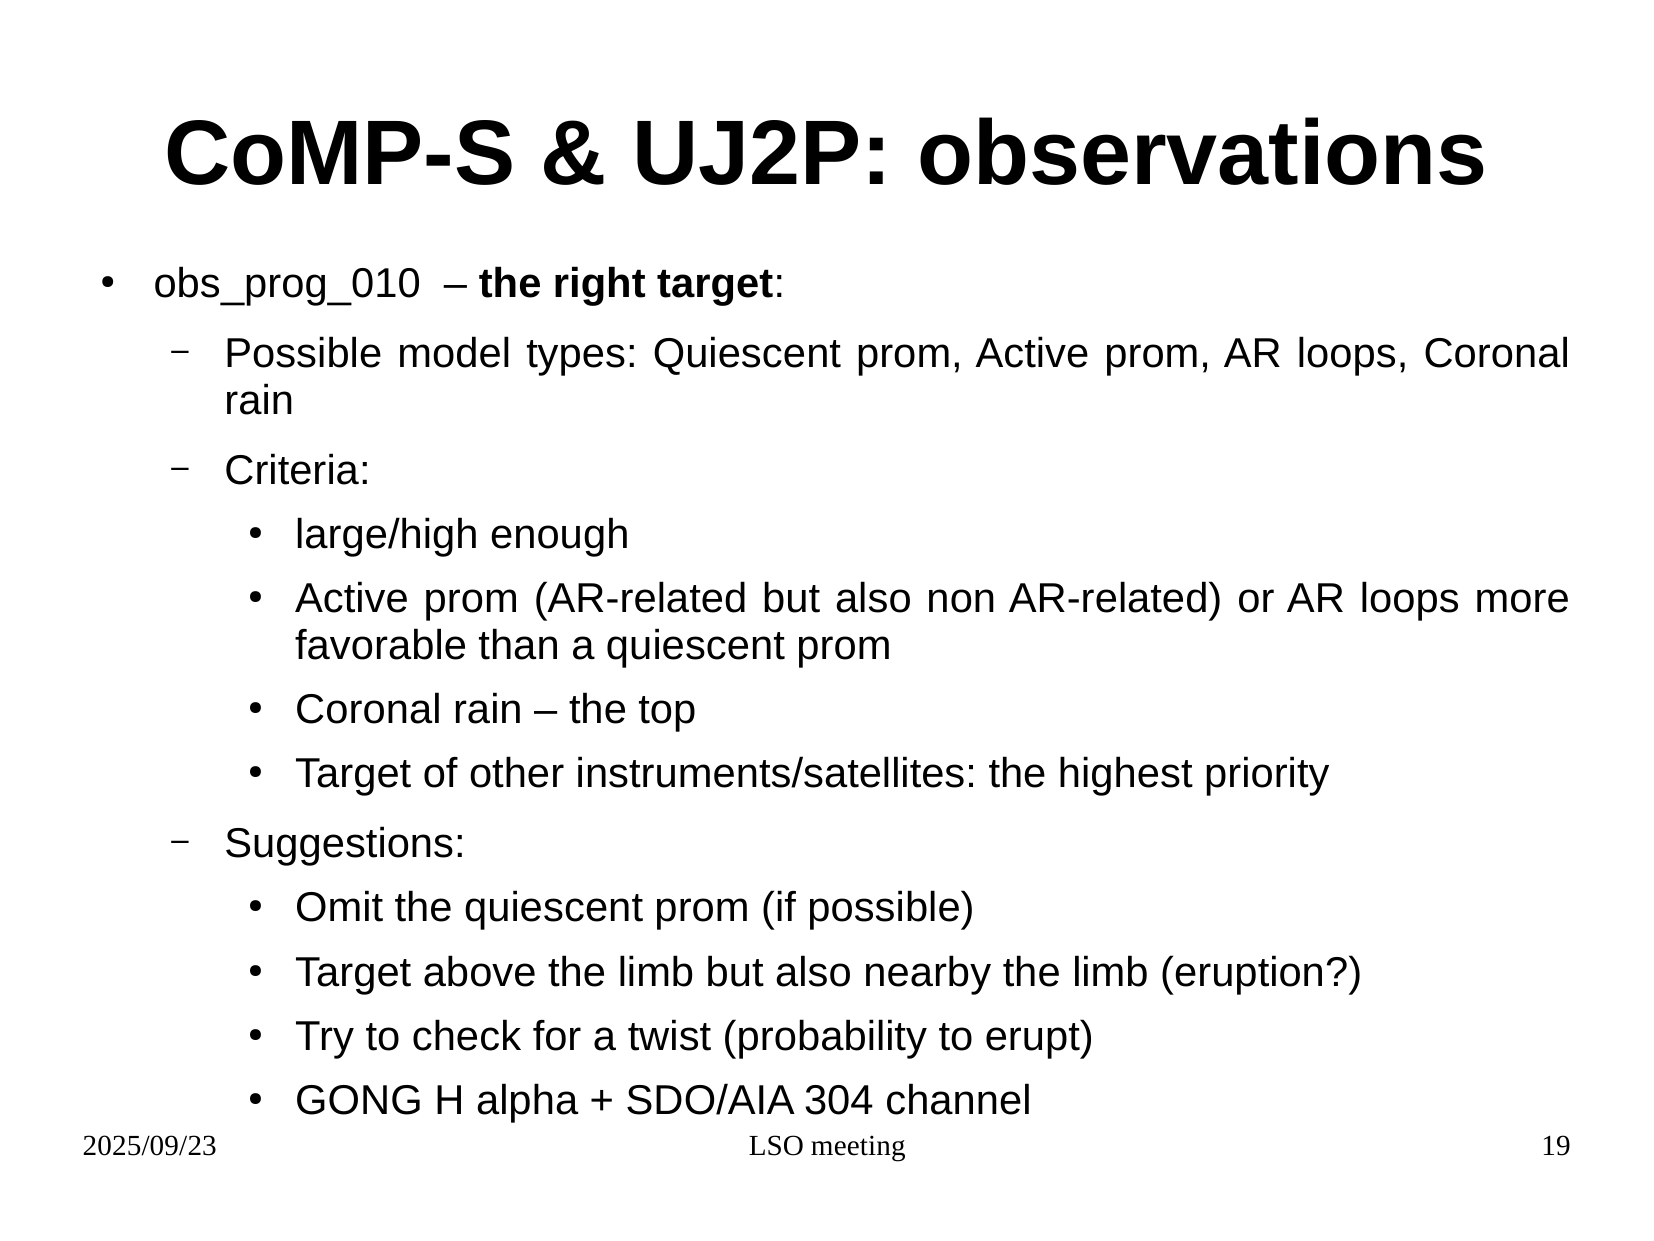

# CoMP-S & UJ2P: observations
obs_prog_010 – the right target:
Possible model types: Quiescent prom, Active prom, AR loops, Coronal rain
Criteria:
large/high enough
Active prom (AR-related but also non AR-related) or AR loops more favorable than a quiescent prom
Coronal rain – the top
Target of other instruments/satellites: the highest priority
Suggestions:
Omit the quiescent prom (if possible)
Target above the limb but also nearby the limb (eruption?)
Try to check for a twist (probability to erupt)
GONG H alpha + SDO/AIA 304 channel
2025/09/23
LSO meeting
19